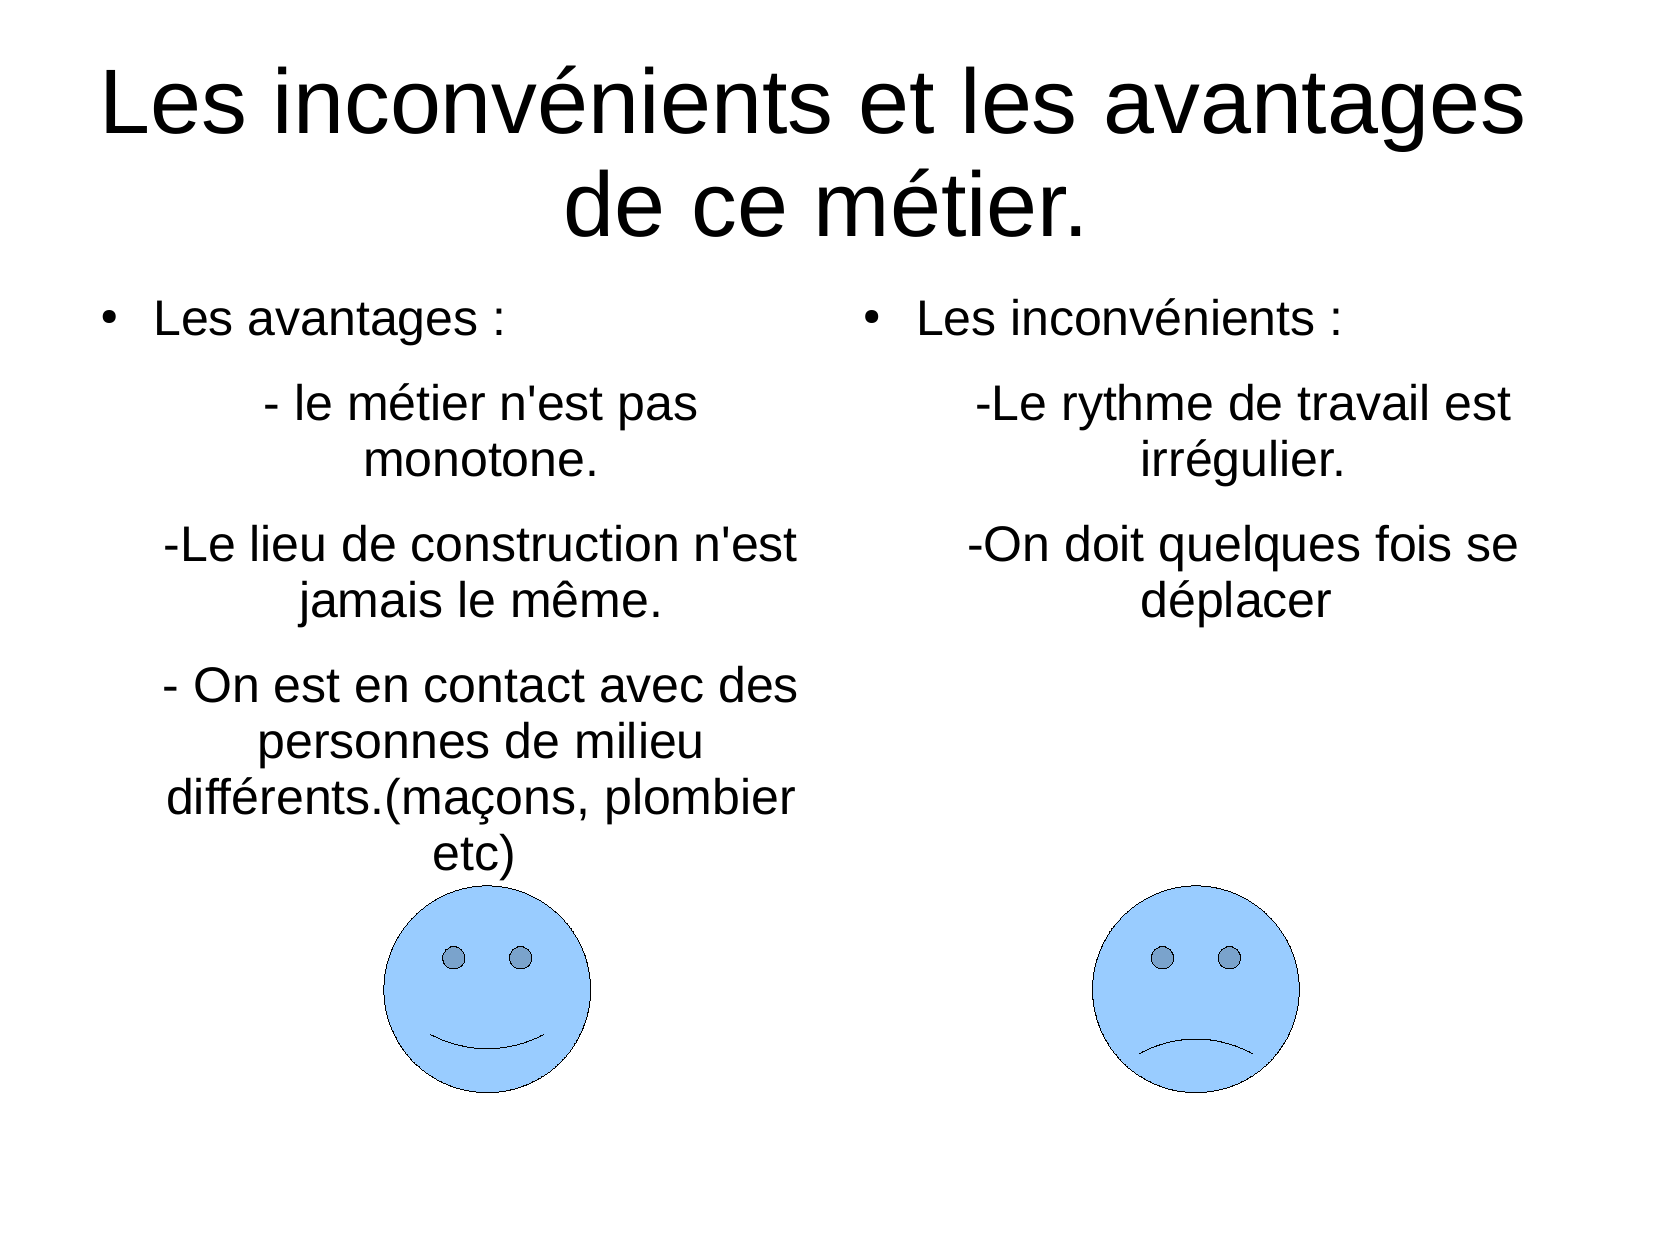

# Les inconvénients et les avantages de ce métier.
Les avantages :
- le métier n'est pas monotone.
-Le lieu de construction n'est jamais le même.
- On est en contact avec des personnes de milieu différents.(maçons, plombier etc)
Les inconvénients :
-Le rythme de travail est irrégulier.
-On doit quelques fois se déplacer